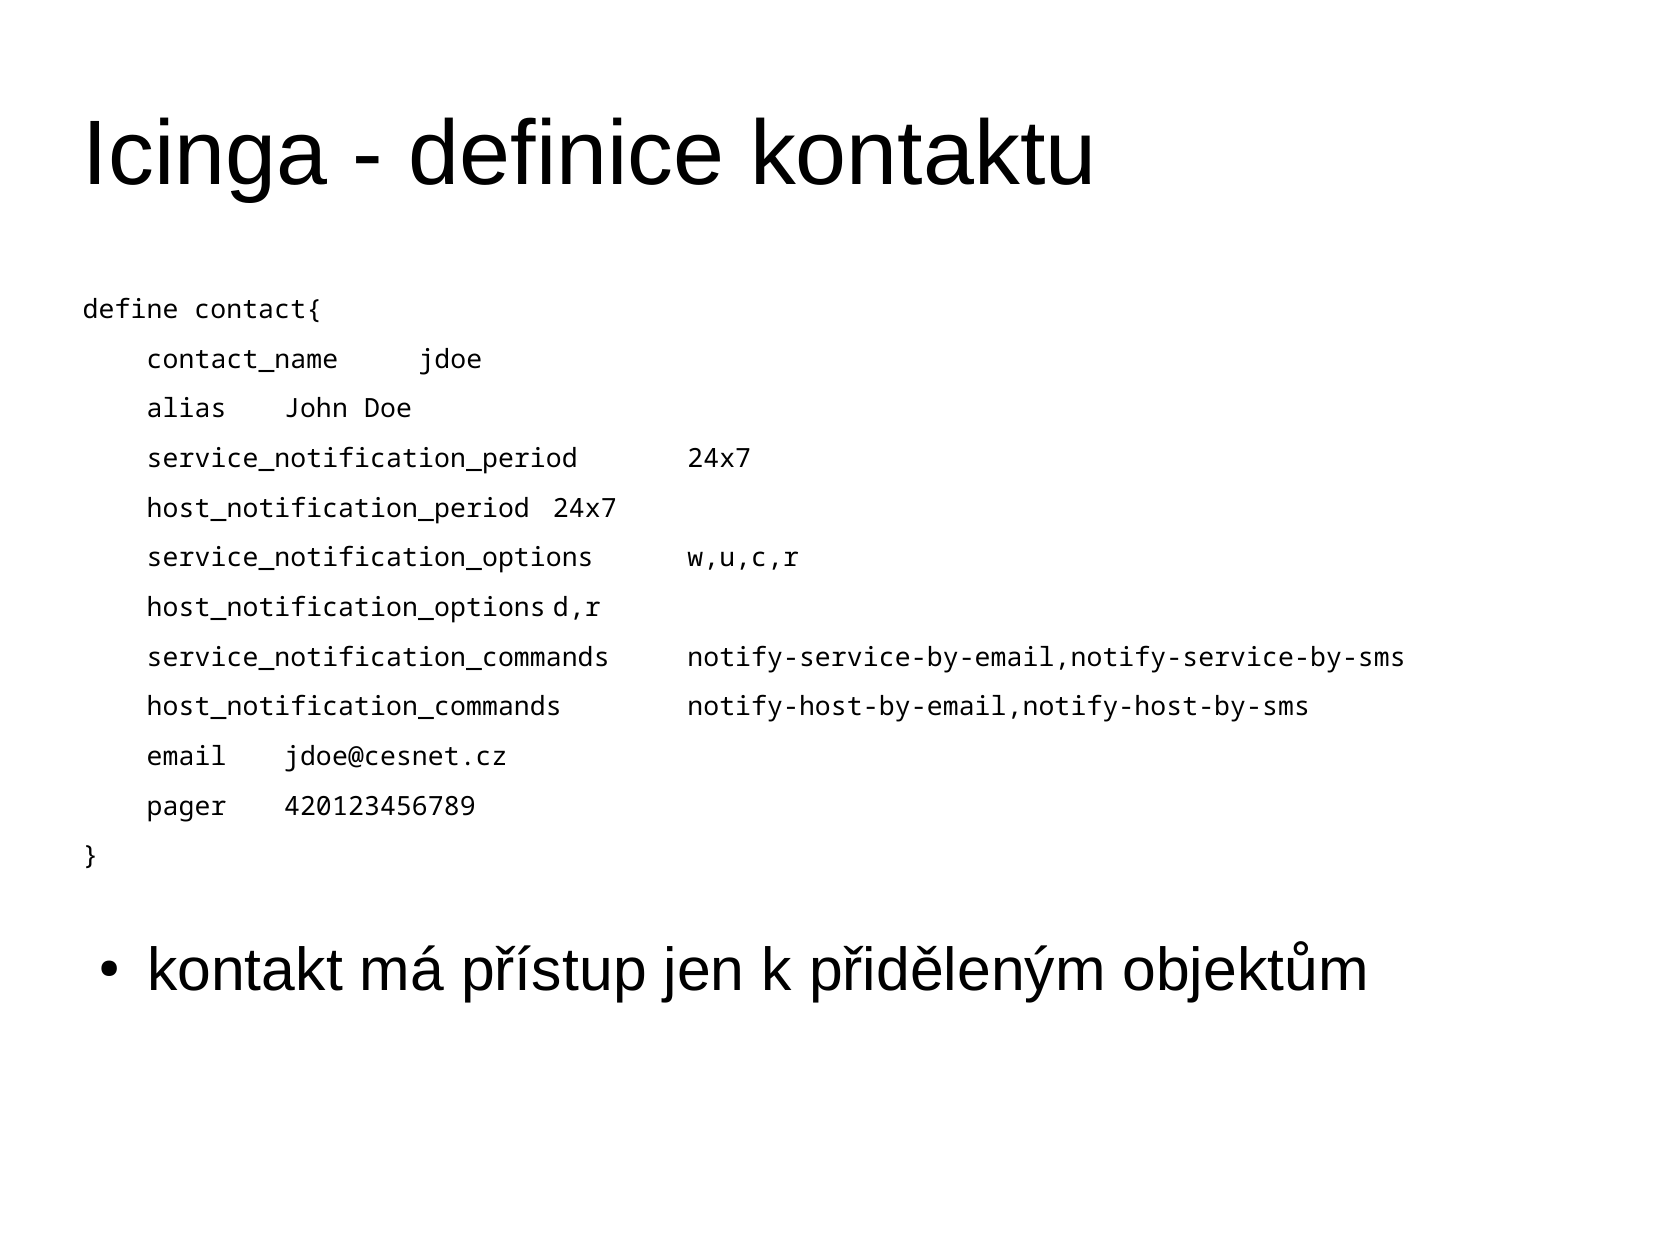

# Icinga - definice kontaktu
define contact{
 contact_name						jdoe
 alias							John Doe
 service_notification_period		24x7
 host_notification_period			24x7
 service_notification_options		w,u,c,r
 host_notification_options			d,r
 service_notification_commands		notify-service-by-email,notify-service-by-sms
 host_notification_commands		notify-host-by-email,notify-host-by-sms
 email							jdoe@cesnet.cz
 pager							420123456789
}
kontakt má přístup jen k přiděleným objektům